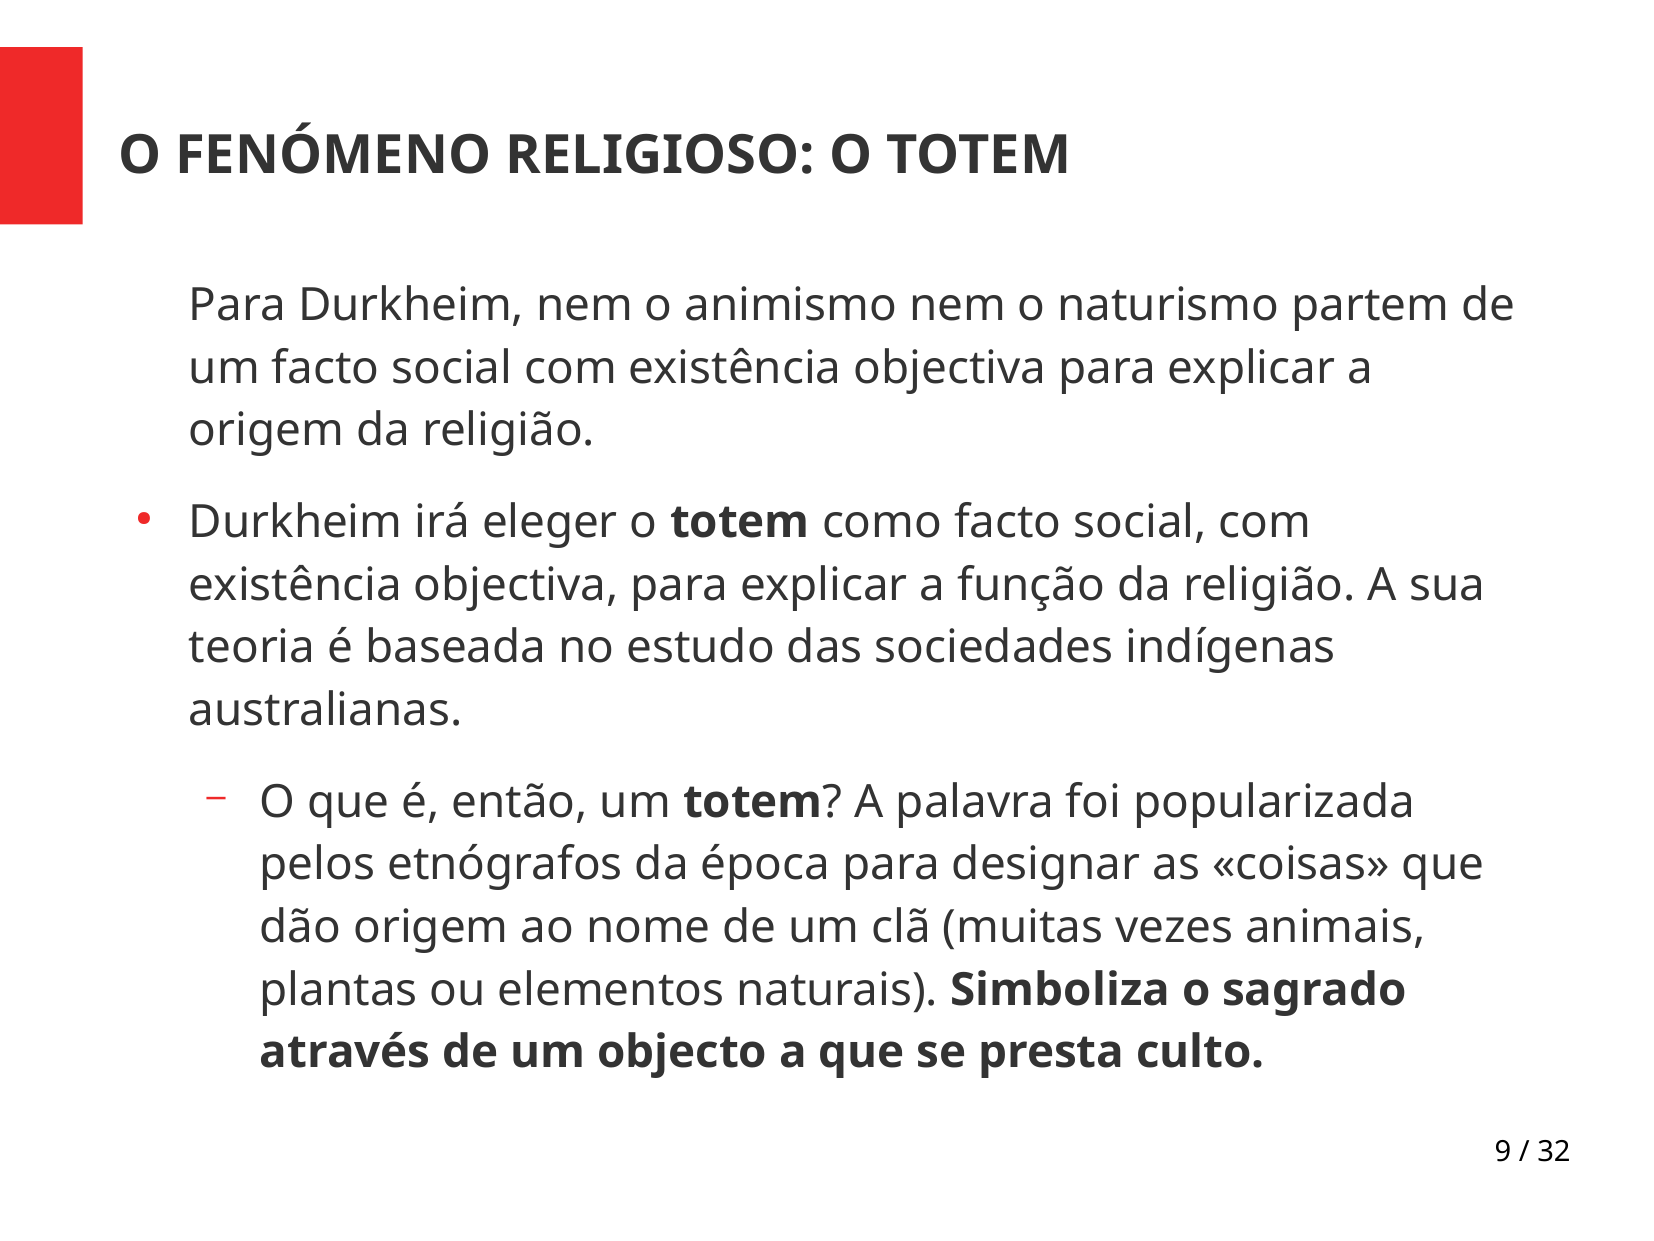

# O FENÓMENO RELIGIOSO: O TOTEM
Para Durkheim, nem o animismo nem o naturismo partem de um facto social com existência objectiva para explicar a origem da religião.
Durkheim irá eleger o totem como facto social, com existência objectiva, para explicar a função da religião. A sua teoria é baseada no estudo das sociedades indígenas australianas.
O que é, então, um totem? A palavra foi popularizada pelos etnógrafos da época para designar as «coisas» que dão origem ao nome de um clã (muitas vezes animais, plantas ou elementos naturais). Simboliza o sagrado através de um objecto a que se presta culto.
9